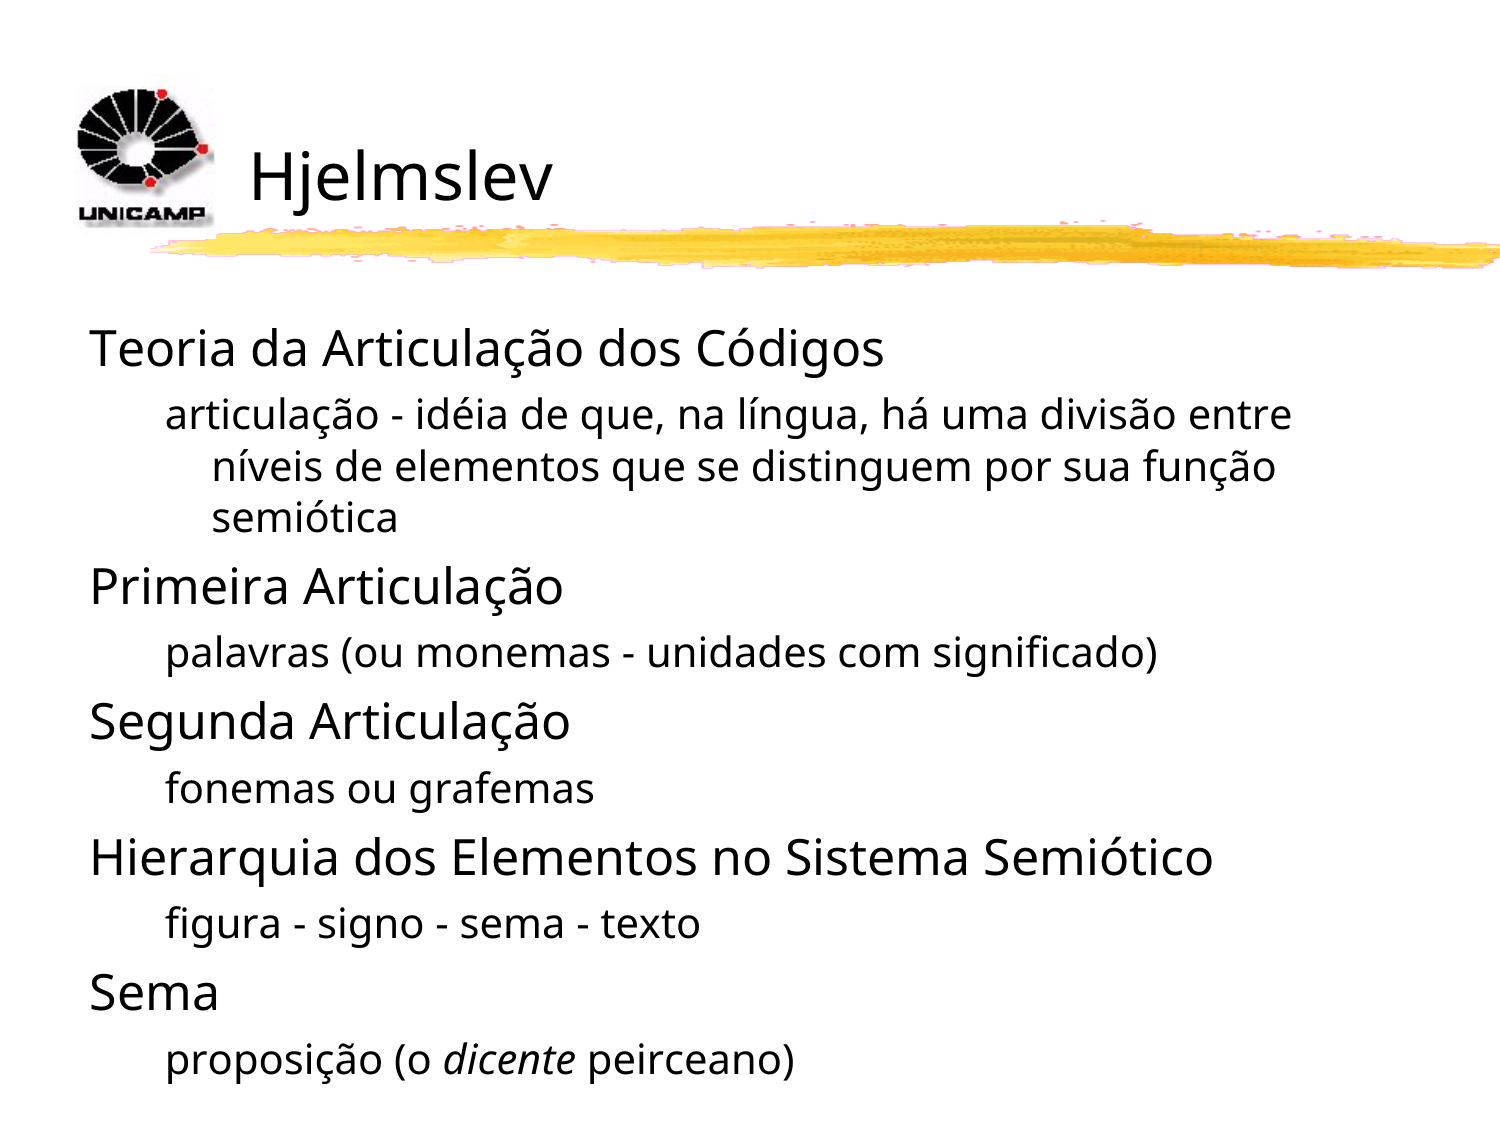

# Hjelmslev
Teoria da Articulação dos Códigos
articulação - idéia de que, na língua, há uma divisão entre níveis de elementos que se distinguem por sua função semiótica
Primeira Articulação
palavras (ou monemas - unidades com significado)
Segunda Articulação
fonemas ou grafemas
Hierarquia dos Elementos no Sistema Semiótico
figura - signo - sema - texto
Sema
proposição (o dicente peirceano)